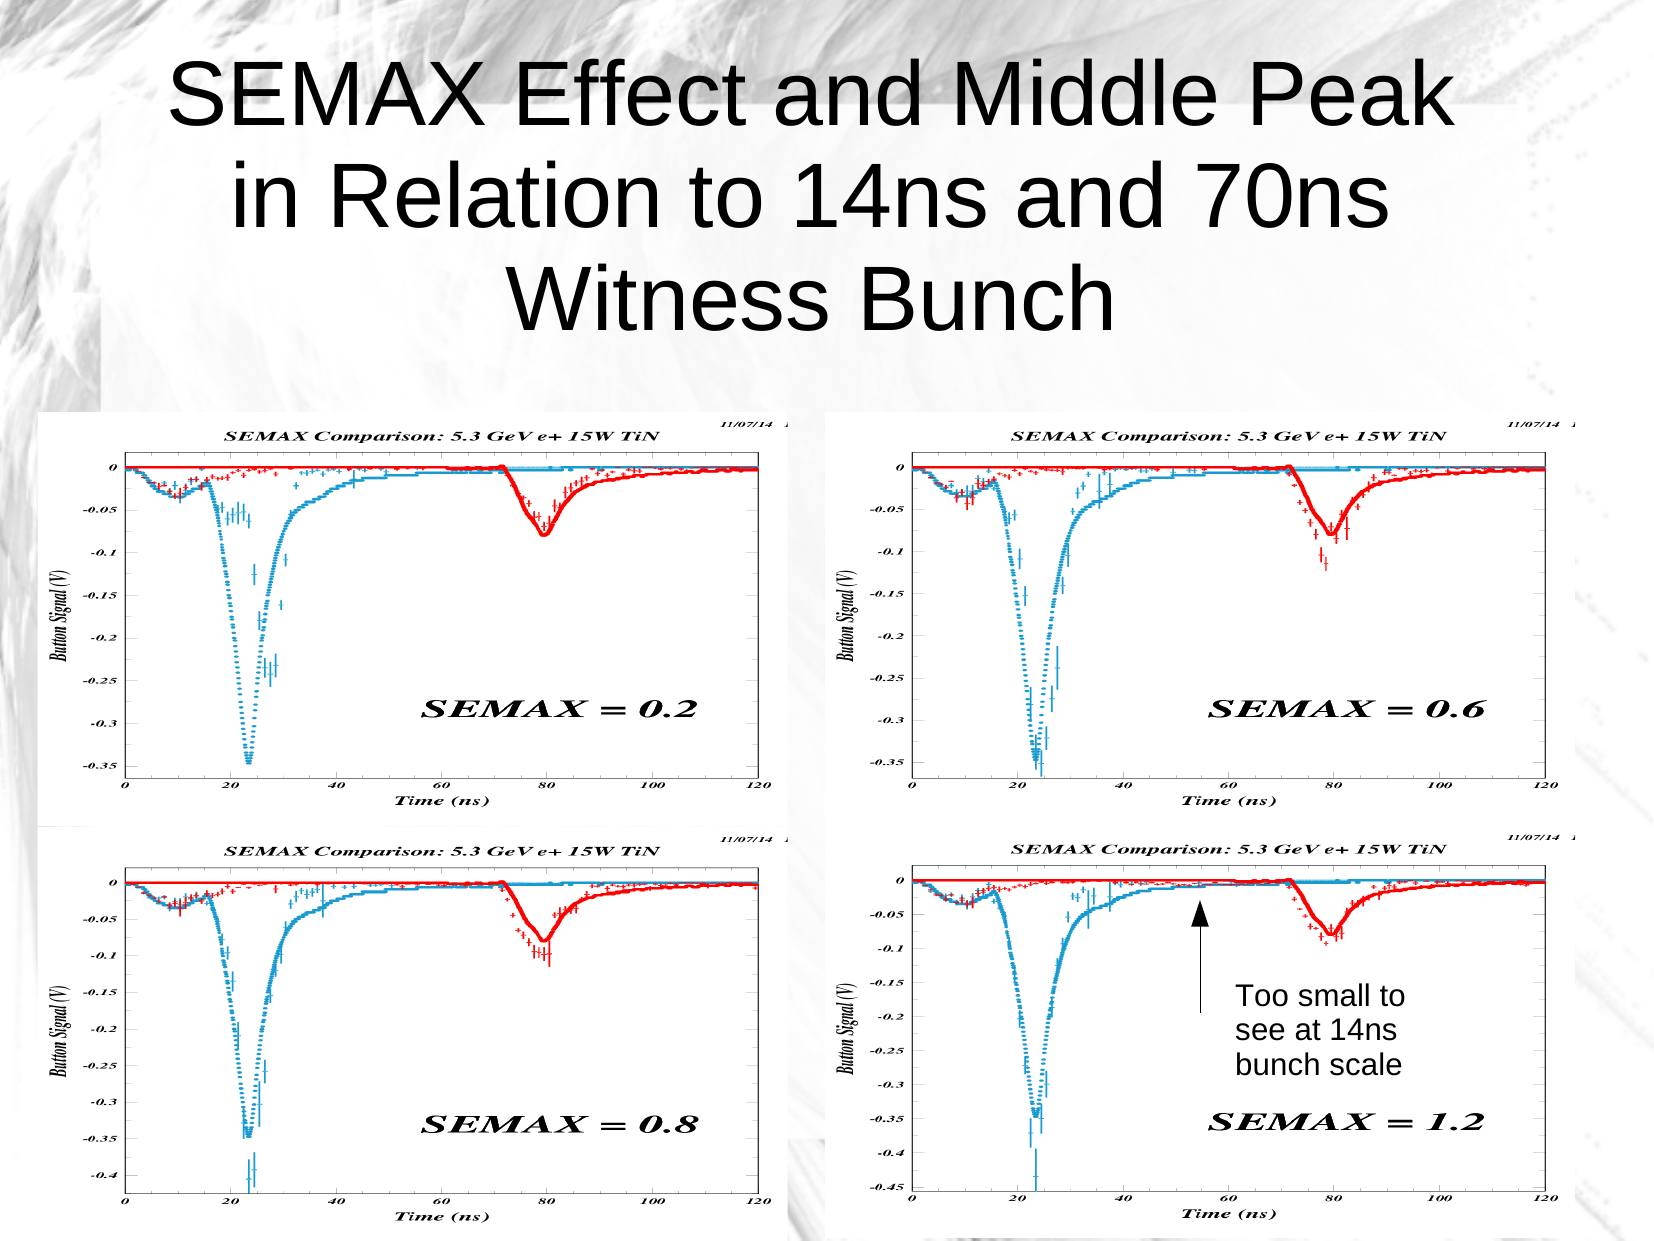

# SEMAX Effect and Middle Peak in Relation to 14ns and 70ns Witness Bunch
Too small to
see at 14ns
bunch scale